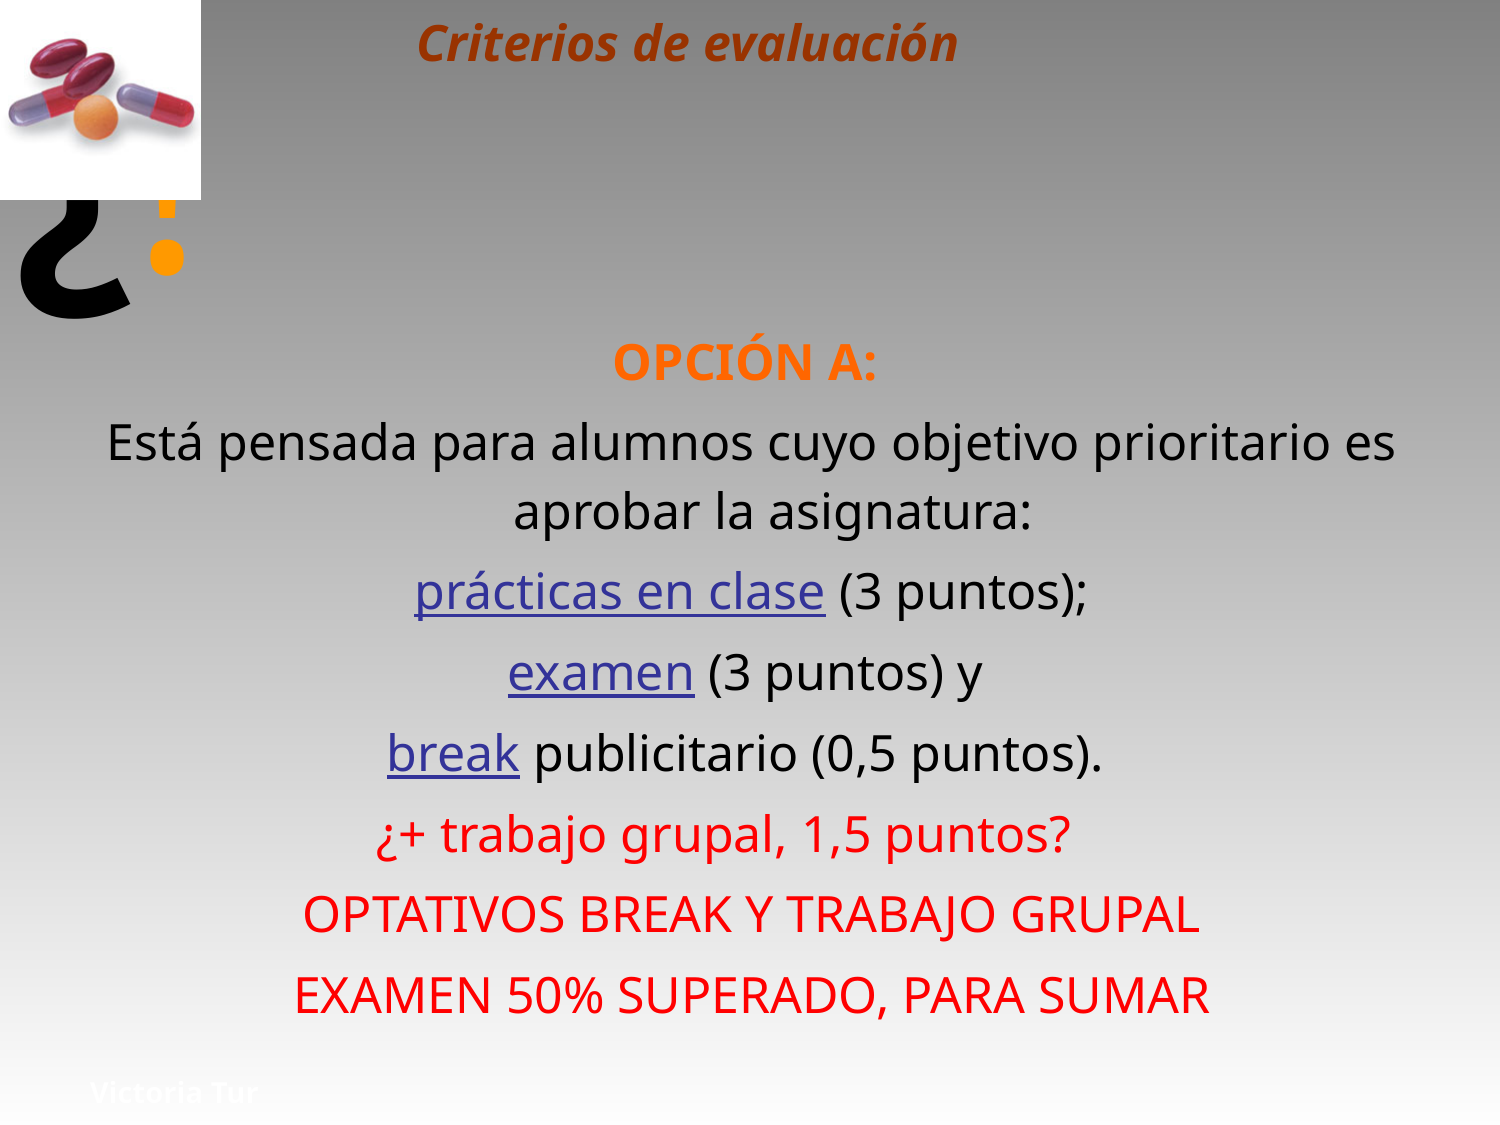

Criterios de evaluación
# OPCIÓN A:
Está pensada para alumnos cuyo objetivo prioritario es aprobar la asignatura:
prácticas en clase (3 puntos);
examen (3 puntos) y
break publicitario (0,5 puntos).
¿+ trabajo grupal, 1,5 puntos?
OPTATIVOS BREAK Y TRABAJO GRUPAL
EXAMEN 50% SUPERADO, PARA SUMAR